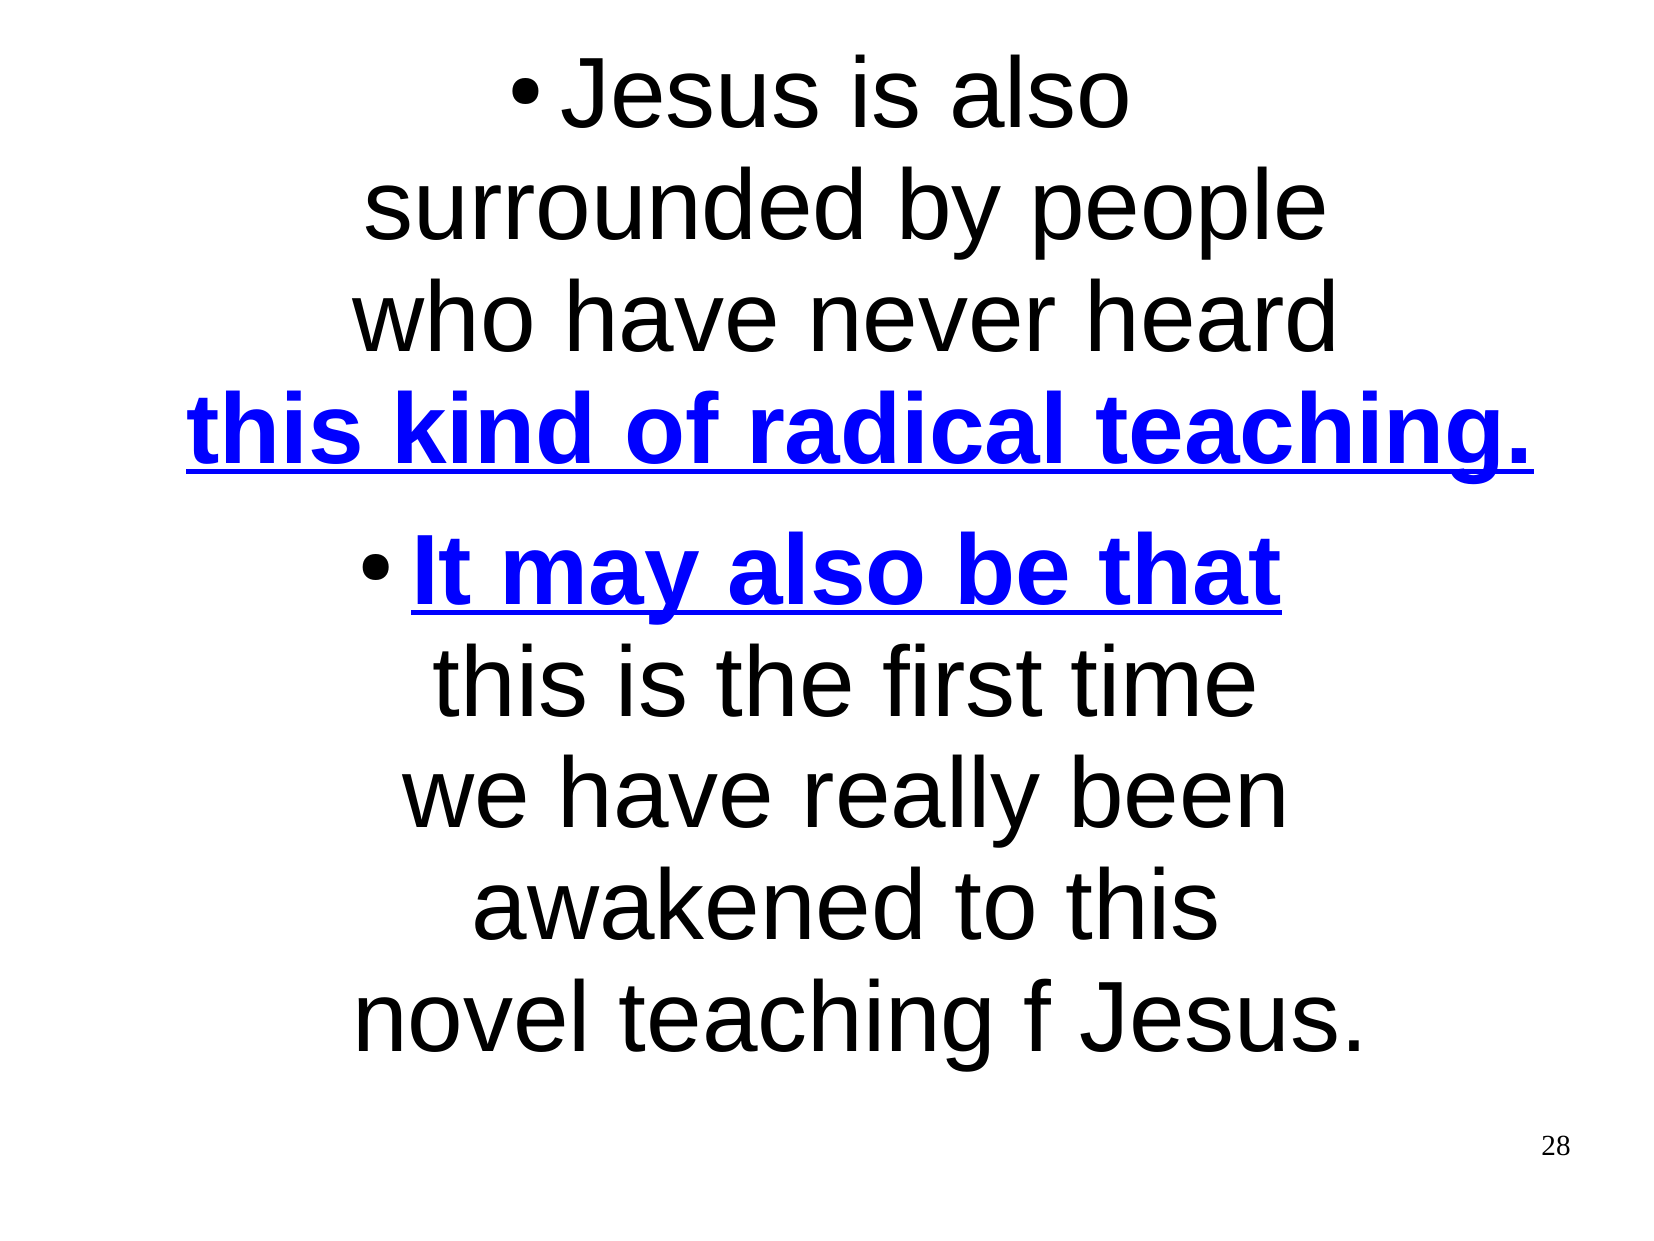

# Jesus is also surrounded by people who have never heard this kind of radical teaching.
It may also be that
this is the first time
we have really been
awakened to this
novel teaching f Jesus.
28